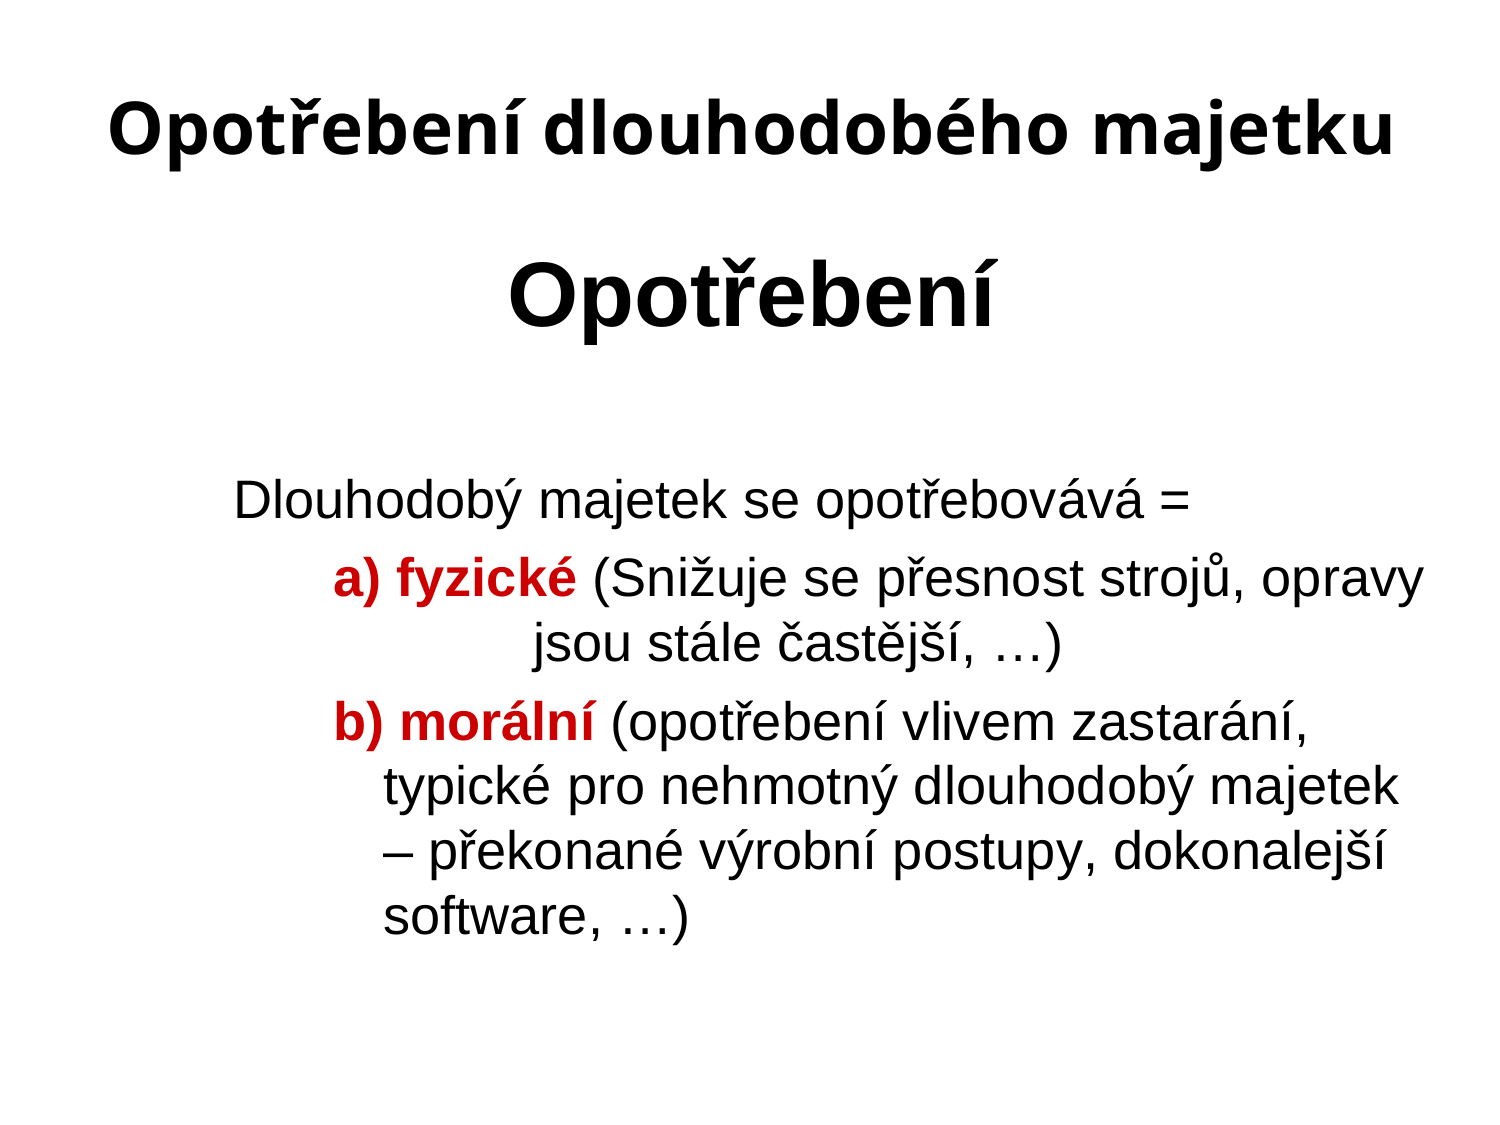

Opotřebení dlouhodobého majetku
# Opotřebení
Dlouhodobý majetek se opotřebovává =
	a) fyzické (Snižuje se přesnost strojů, opravy 		jsou stále častější, …)
	b) morální (opotřebení vlivem zastarání, 	typické pro nehmotný dlouhodobý majetek 	– překonané výrobní postupy, dokonalejší 	software, …)